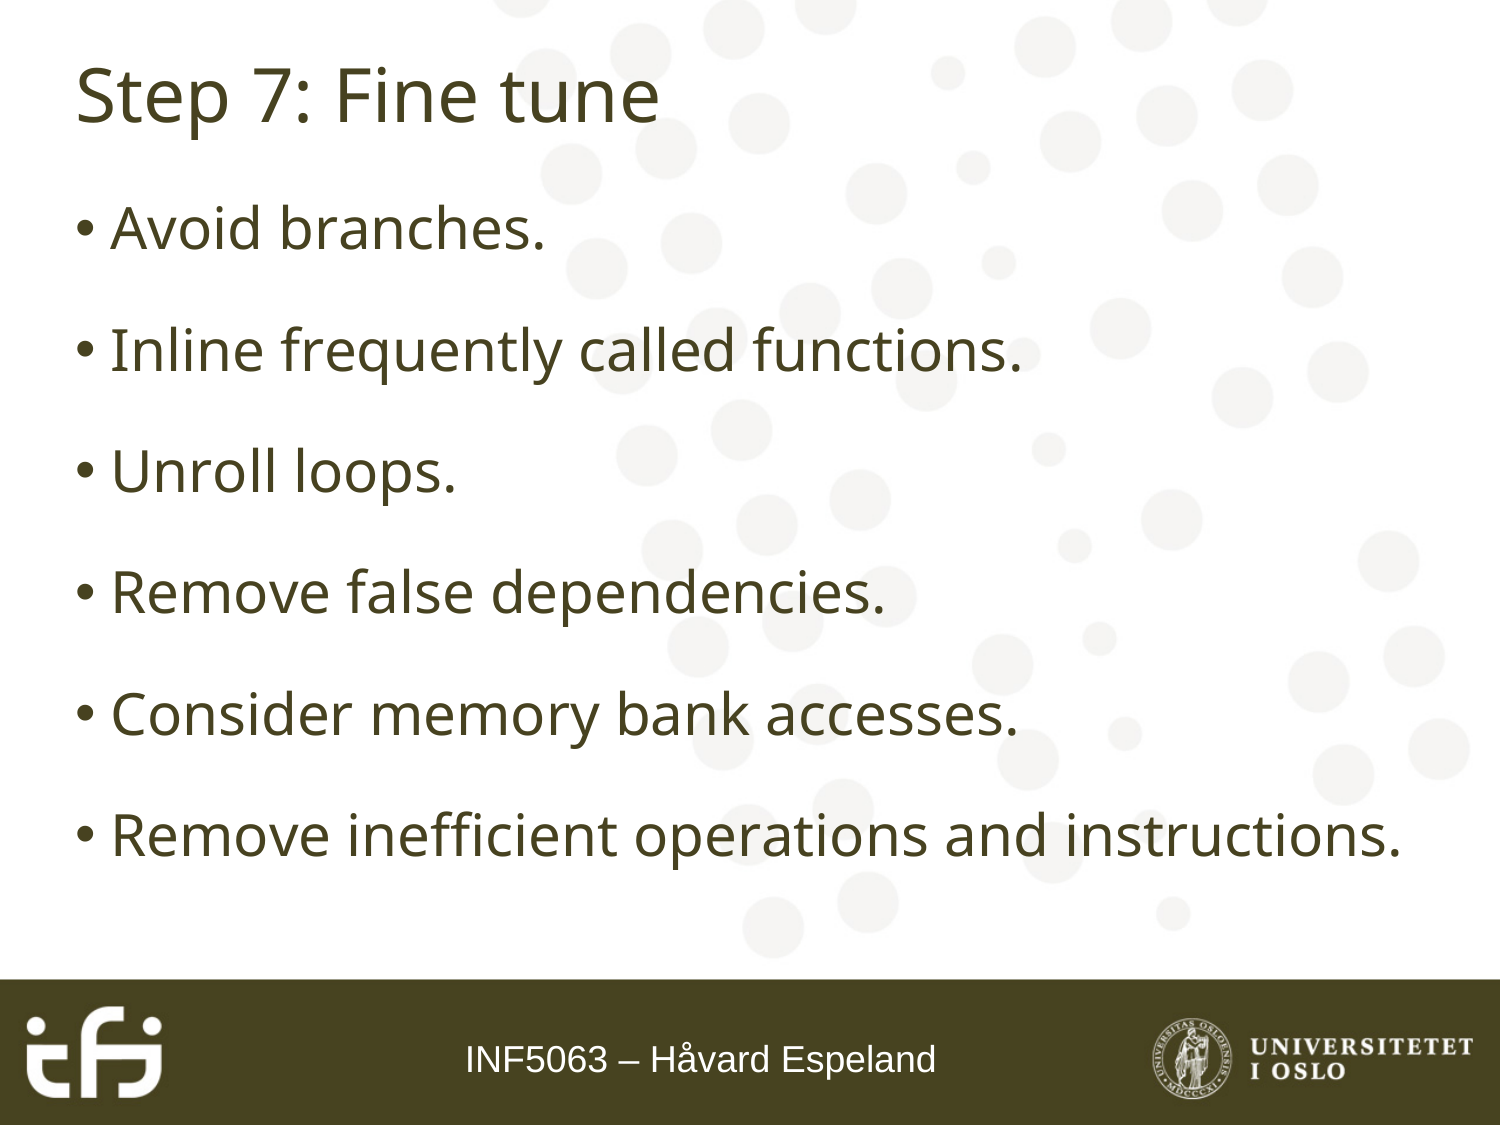

# Step 7: Fine tune
Avoid branches.
Inline frequently called functions.
Unroll loops.
Remove false dependencies.
Consider memory bank accesses.
Remove inefficient operations and instructions.